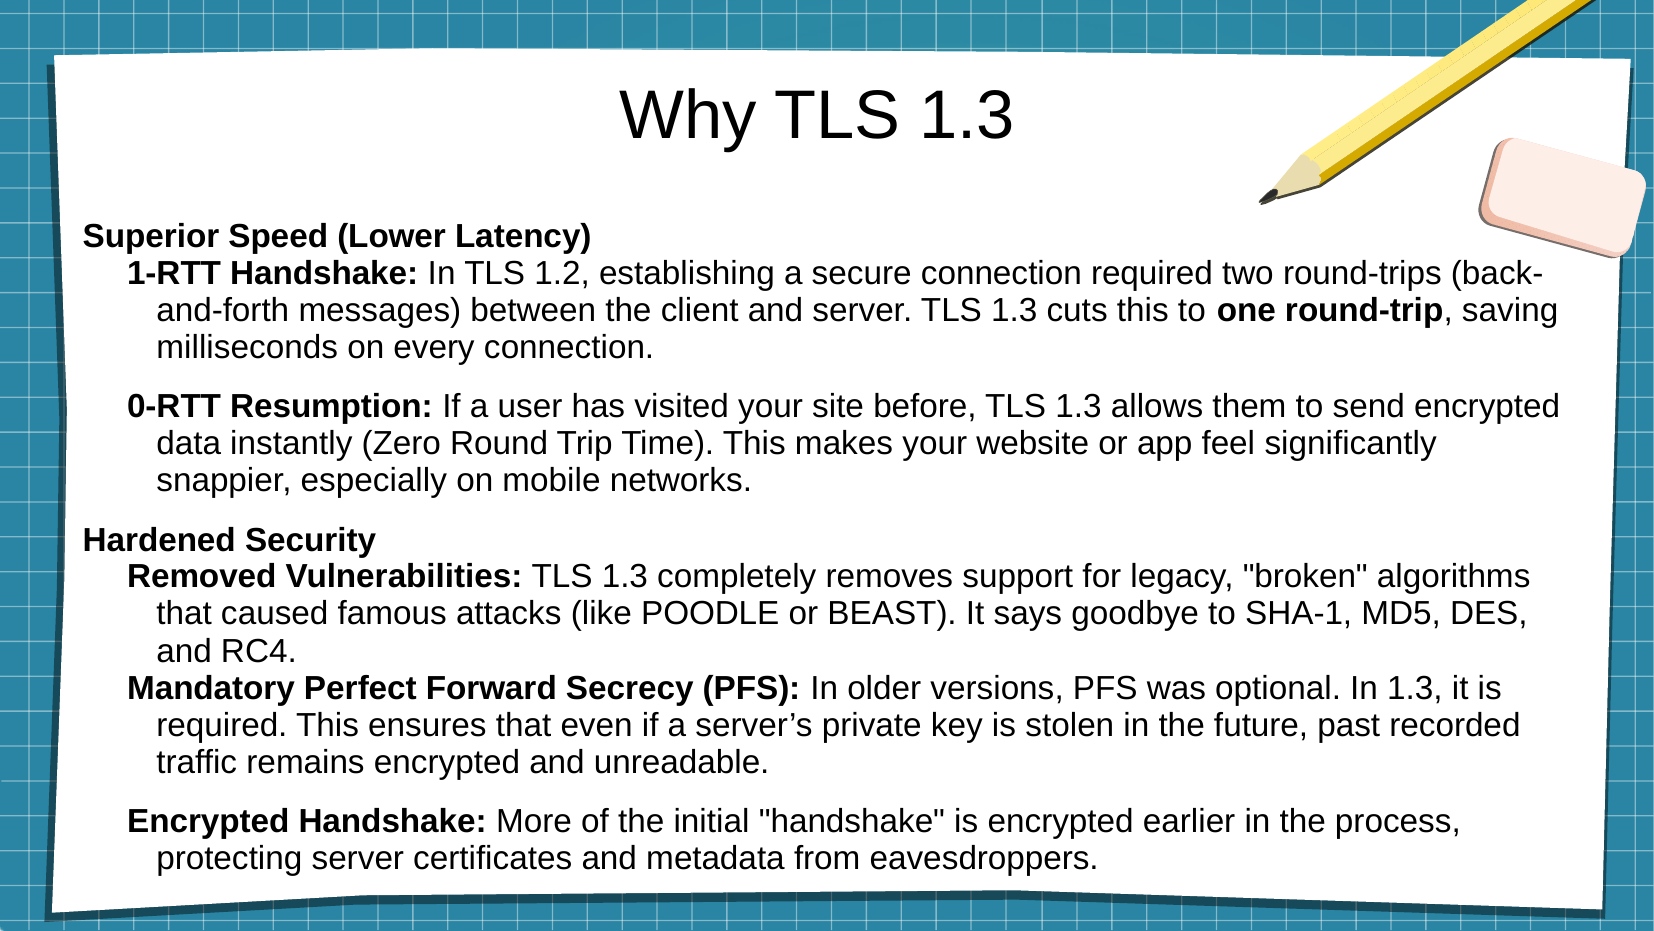

# Why TLS 1.3
Superior Speed (Lower Latency)
1-RTT Handshake: In TLS 1.2, establishing a secure connection required two round-trips (back-and-forth messages) between the client and server. TLS 1.3 cuts this to one round-trip, saving milliseconds on every connection.
0-RTT Resumption: If a user has visited your site before, TLS 1.3 allows them to send encrypted data instantly (Zero Round Trip Time). This makes your website or app feel significantly snappier, especially on mobile networks.
Hardened Security
Removed Vulnerabilities: TLS 1.3 completely removes support for legacy, "broken" algorithms that caused famous attacks (like POODLE or BEAST). It says goodbye to SHA-1, MD5, DES, and RC4.
Mandatory Perfect Forward Secrecy (PFS): In older versions, PFS was optional. In 1.3, it is required. This ensures that even if a server’s private key is stolen in the future, past recorded traffic remains encrypted and unreadable.
Encrypted Handshake: More of the initial "handshake" is encrypted earlier in the process, protecting server certificates and metadata from eavesdroppers.